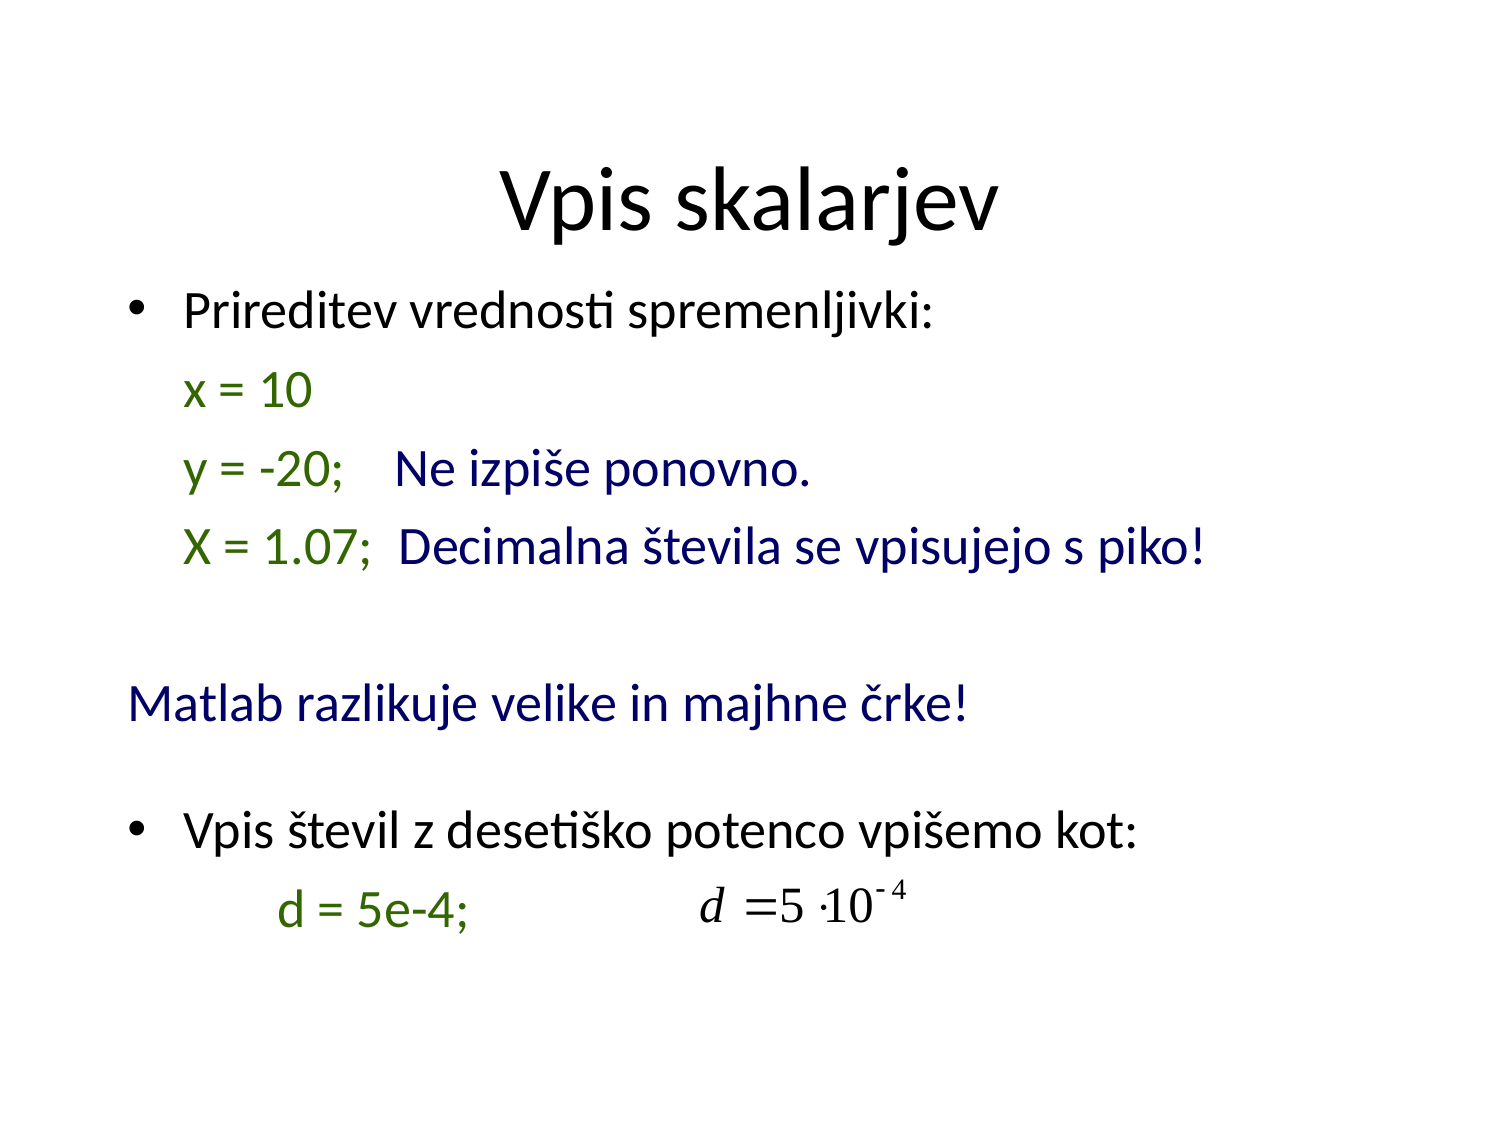

# Vpis skalarjev
Prireditev vrednosti spremenljivki:
	x = 10
	y = -20; Ne izpiše ponovno.
	X = 1.07; Decimalna števila se vpisujejo s piko!
Matlab razlikuje velike in majhne črke!
Vpis števil z desetiško potenco vpišemo kot:
		d = 5e-4;